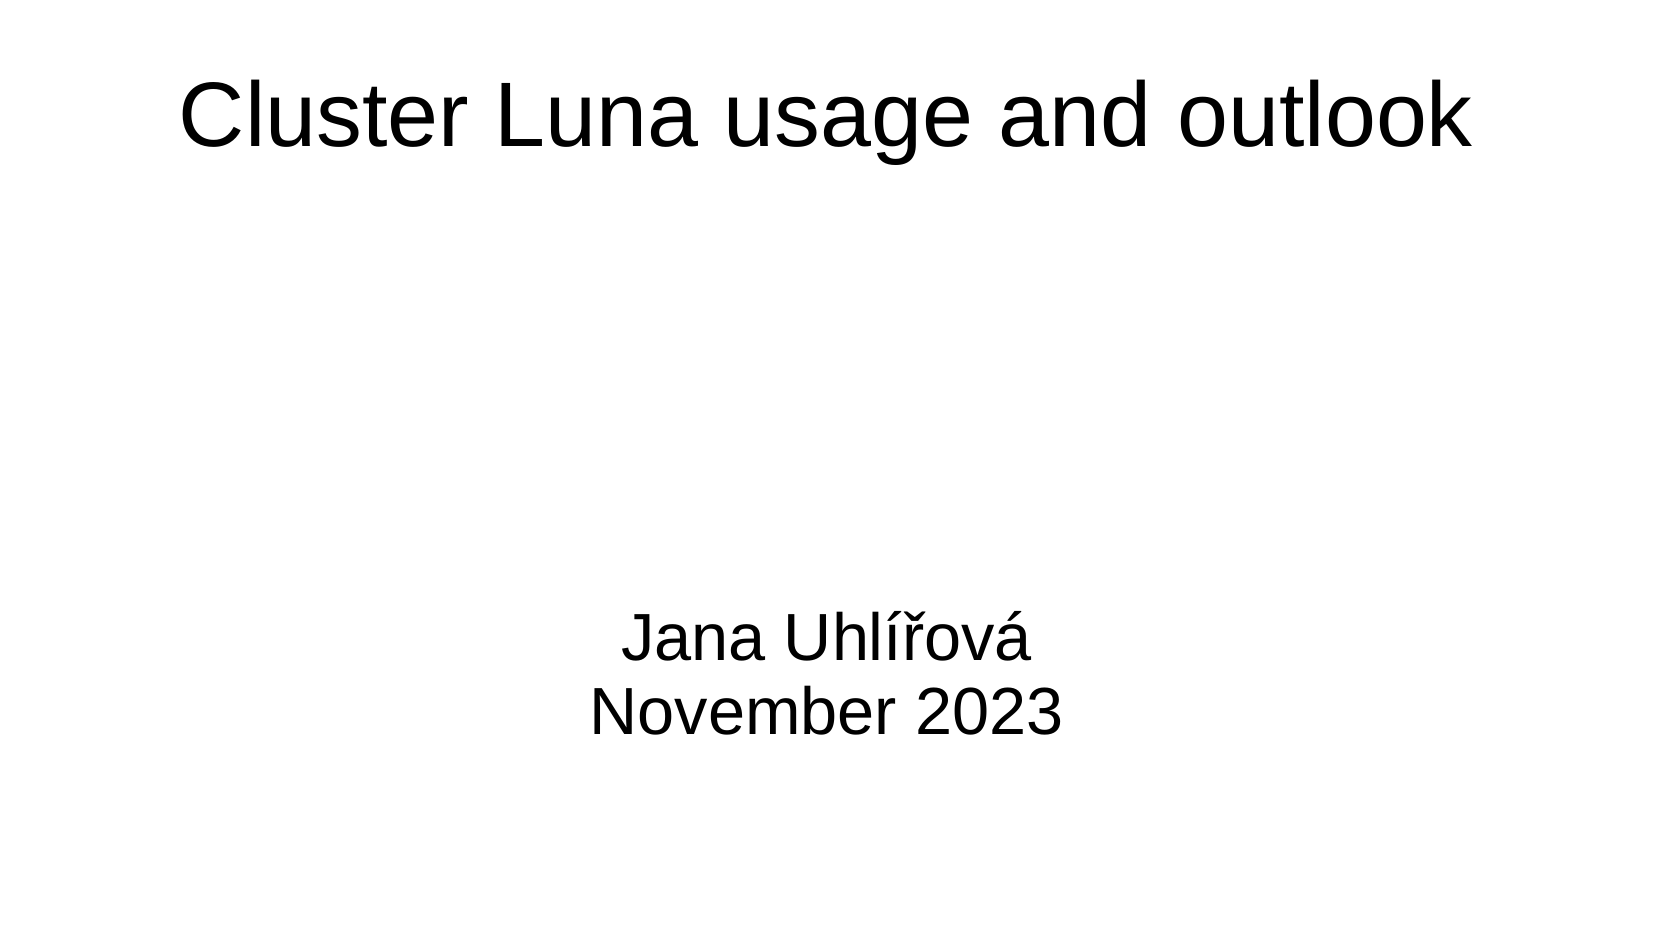

# Cluster Luna usage and outlook
Jana Uhlířová
November 2023